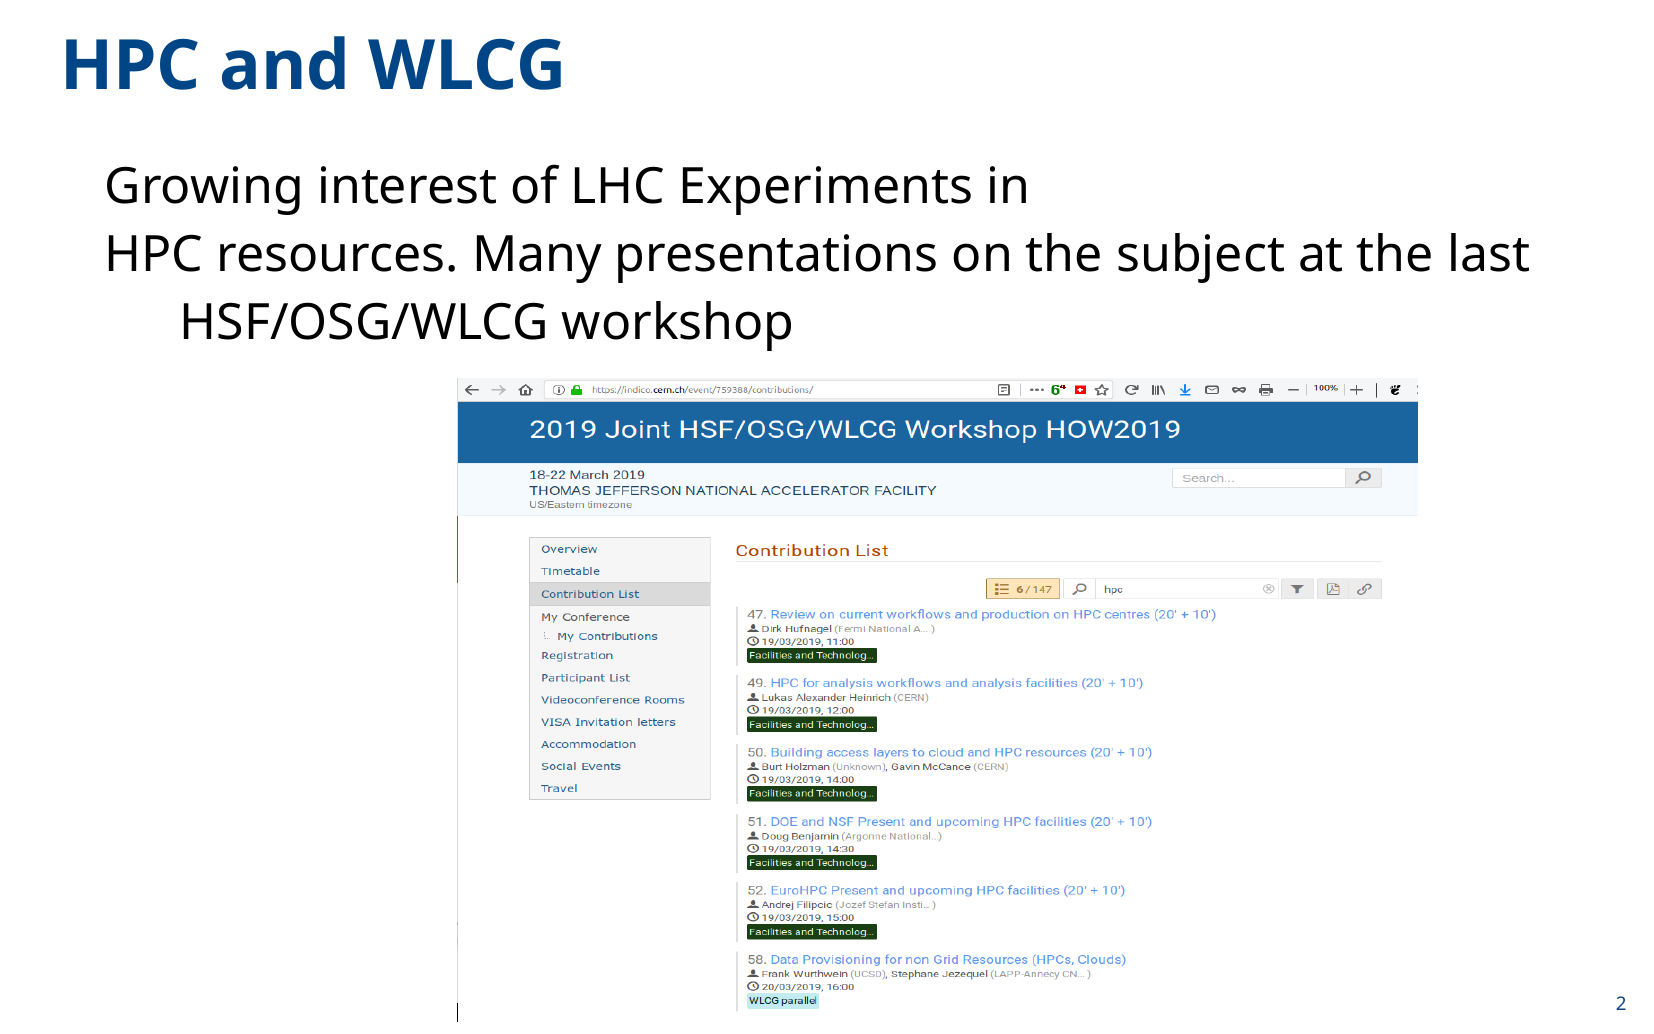

# HPC and WLCG
Growing interest of LHC Experiments in
HPC resources. Many presentations on the subject at the last HSF/OSG/WLCG workshop